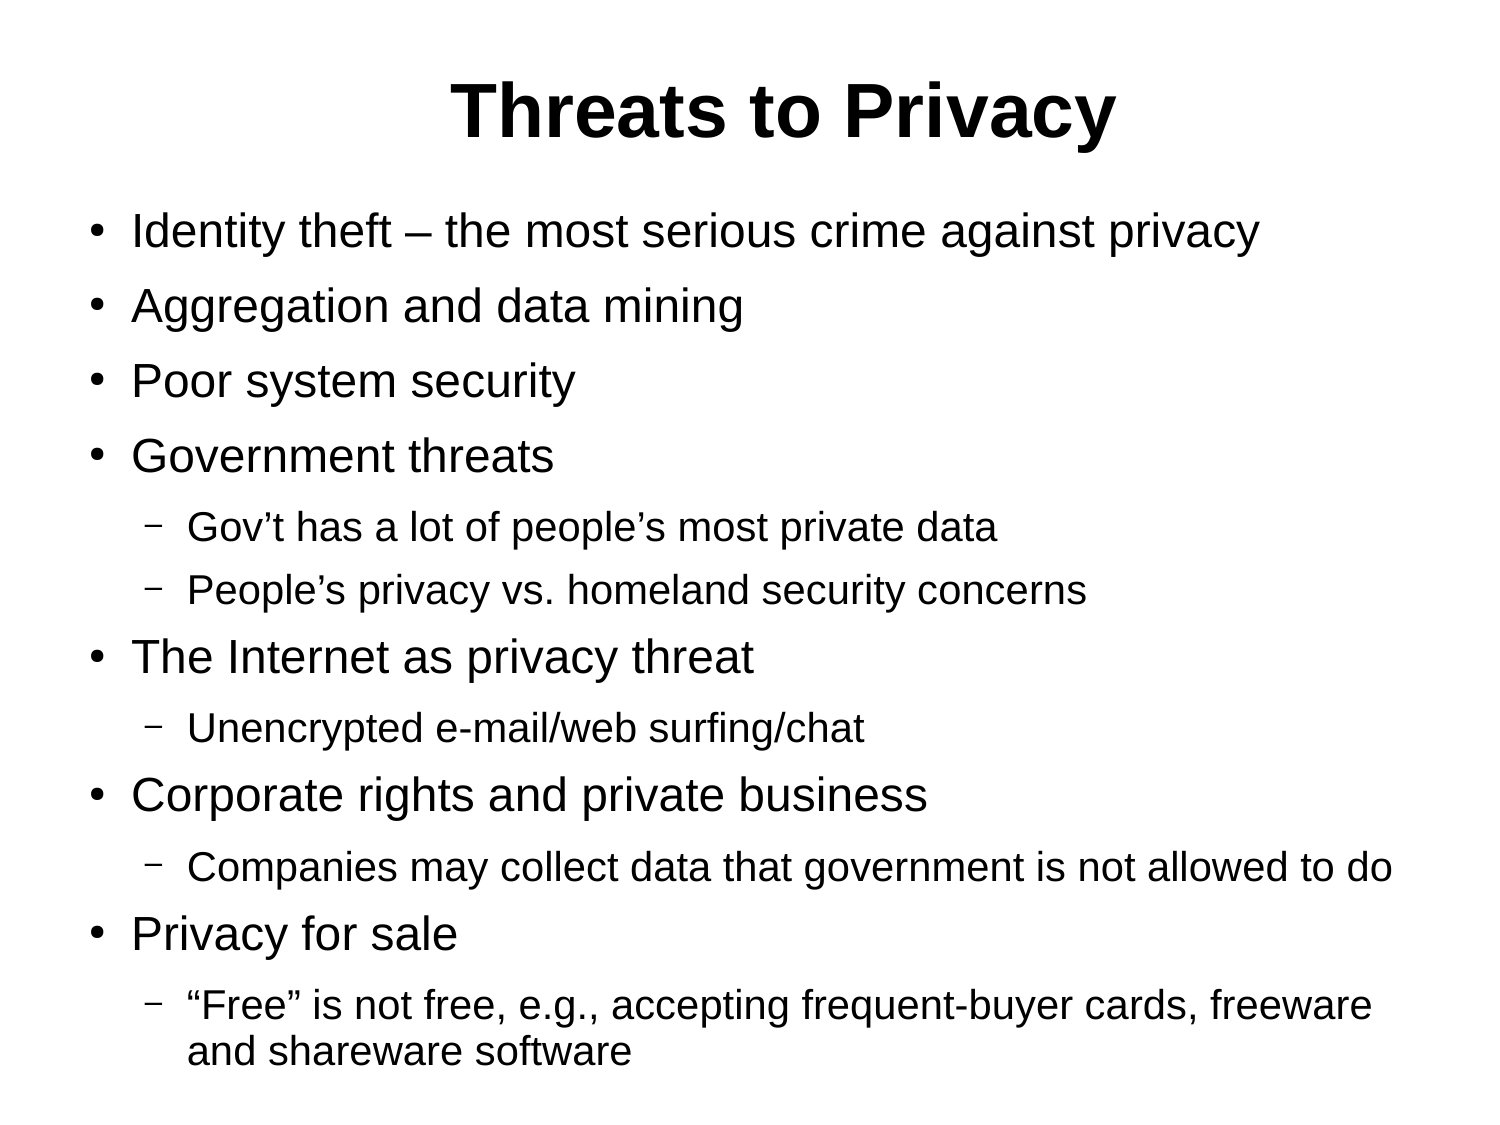

# Threats to Privacy
Identity theft – the most serious crime against privacy
Aggregation and data mining
Poor system security
Government threats
Gov’t has a lot of people’s most private data
People’s privacy vs. homeland security concerns
The Internet as privacy threat
Unencrypted e-mail/web surfing/chat
Corporate rights and private business
Companies may collect data that government is not allowed to do
Privacy for sale
“Free” is not free, e.g., accepting frequent-buyer cards, freeware and shareware software